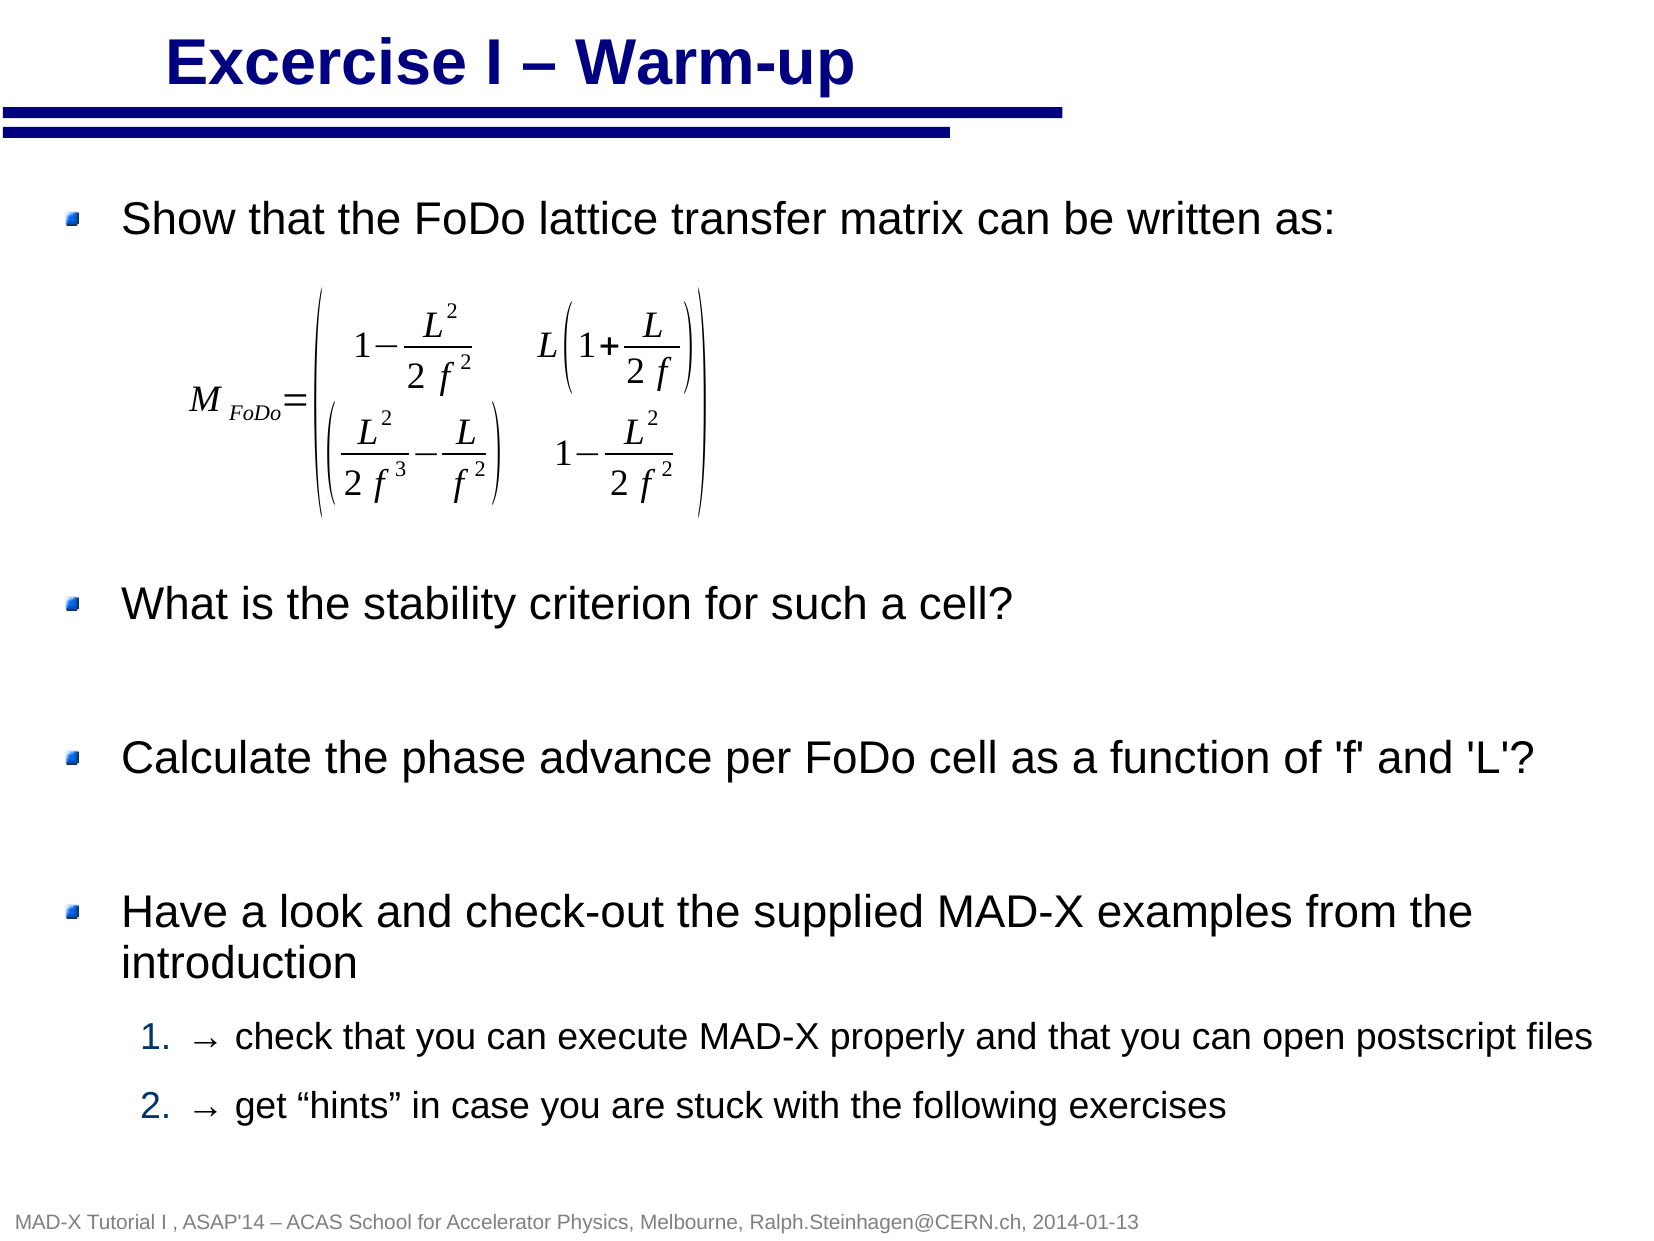

# Excercise I – Warm-up
Show that the FoDo lattice transfer matrix can be written as:
What is the stability criterion for such a cell?
Calculate the phase advance per FoDo cell as a function of 'f' and 'L'?
Have a look and check-out the supplied MAD-X examples from the introduction
→ check that you can execute MAD-X properly and that you can open postscript files
→ get “hints” in case you are stuck with the following exercises